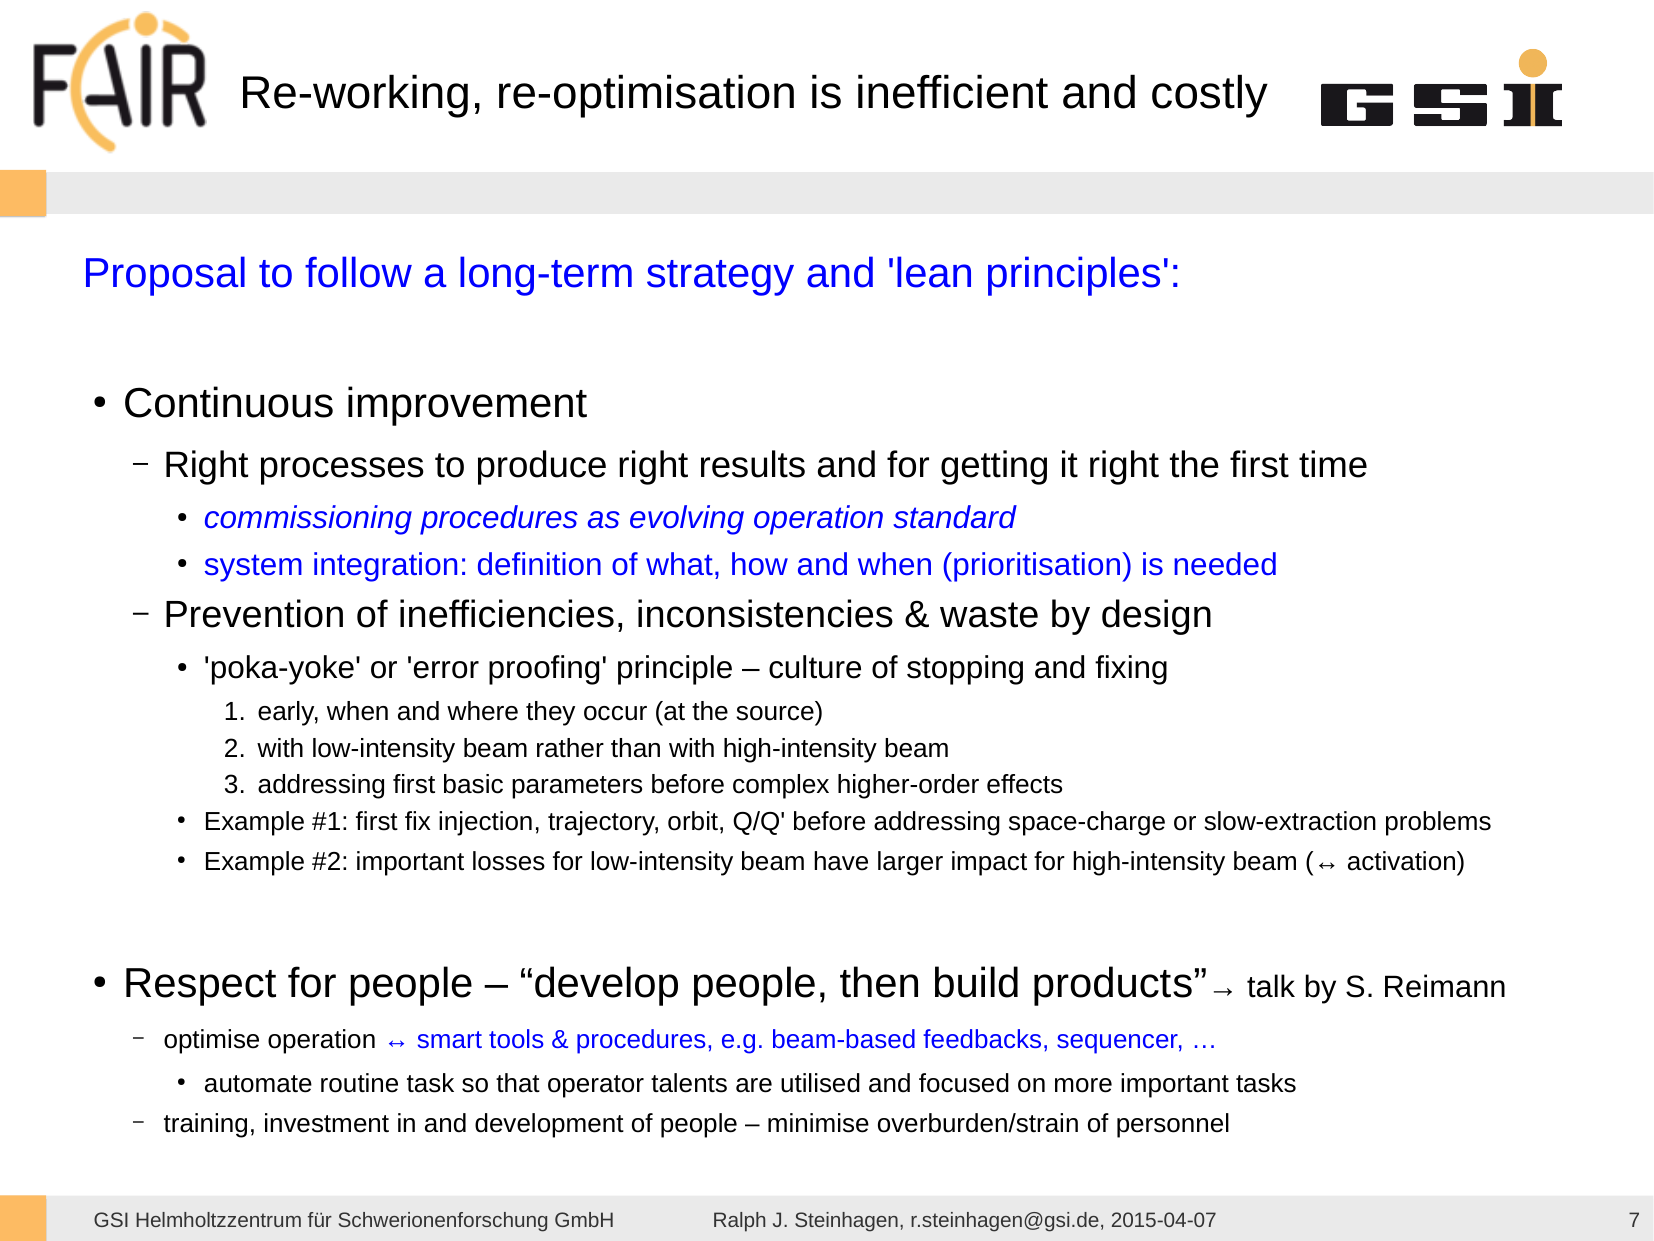

# Re-working, re-optimisation is inefficient and costly
Proposal to follow a long-term strategy and 'lean principles':
Continuous improvement
Right processes to produce right results and for getting it right the first time
commissioning procedures as evolving operation standard
system integration: definition of what, how and when (prioritisation) is needed
Prevention of inefficiencies, inconsistencies & waste by design
'poka-yoke' or 'error proofing' principle – culture of stopping and fixing
early, when and where they occur (at the source)
with low-intensity beam rather than with high-intensity beam
addressing first basic parameters before complex higher-order effects
Example #1: first fix injection, trajectory, orbit, Q/Q' before addressing space-charge or slow-extraction problems
Example #2: important losses for low-intensity beam have larger impact for high-intensity beam (↔ activation)
Respect for people – “develop people, then build products”→ talk by S. Reimann
optimise operation ↔ smart tools & procedures, e.g. beam-based feedbacks, sequencer, …
automate routine task so that operator talents are utilised and focused on more important tasks
training, investment in and development of people – minimise overburden/strain of personnel